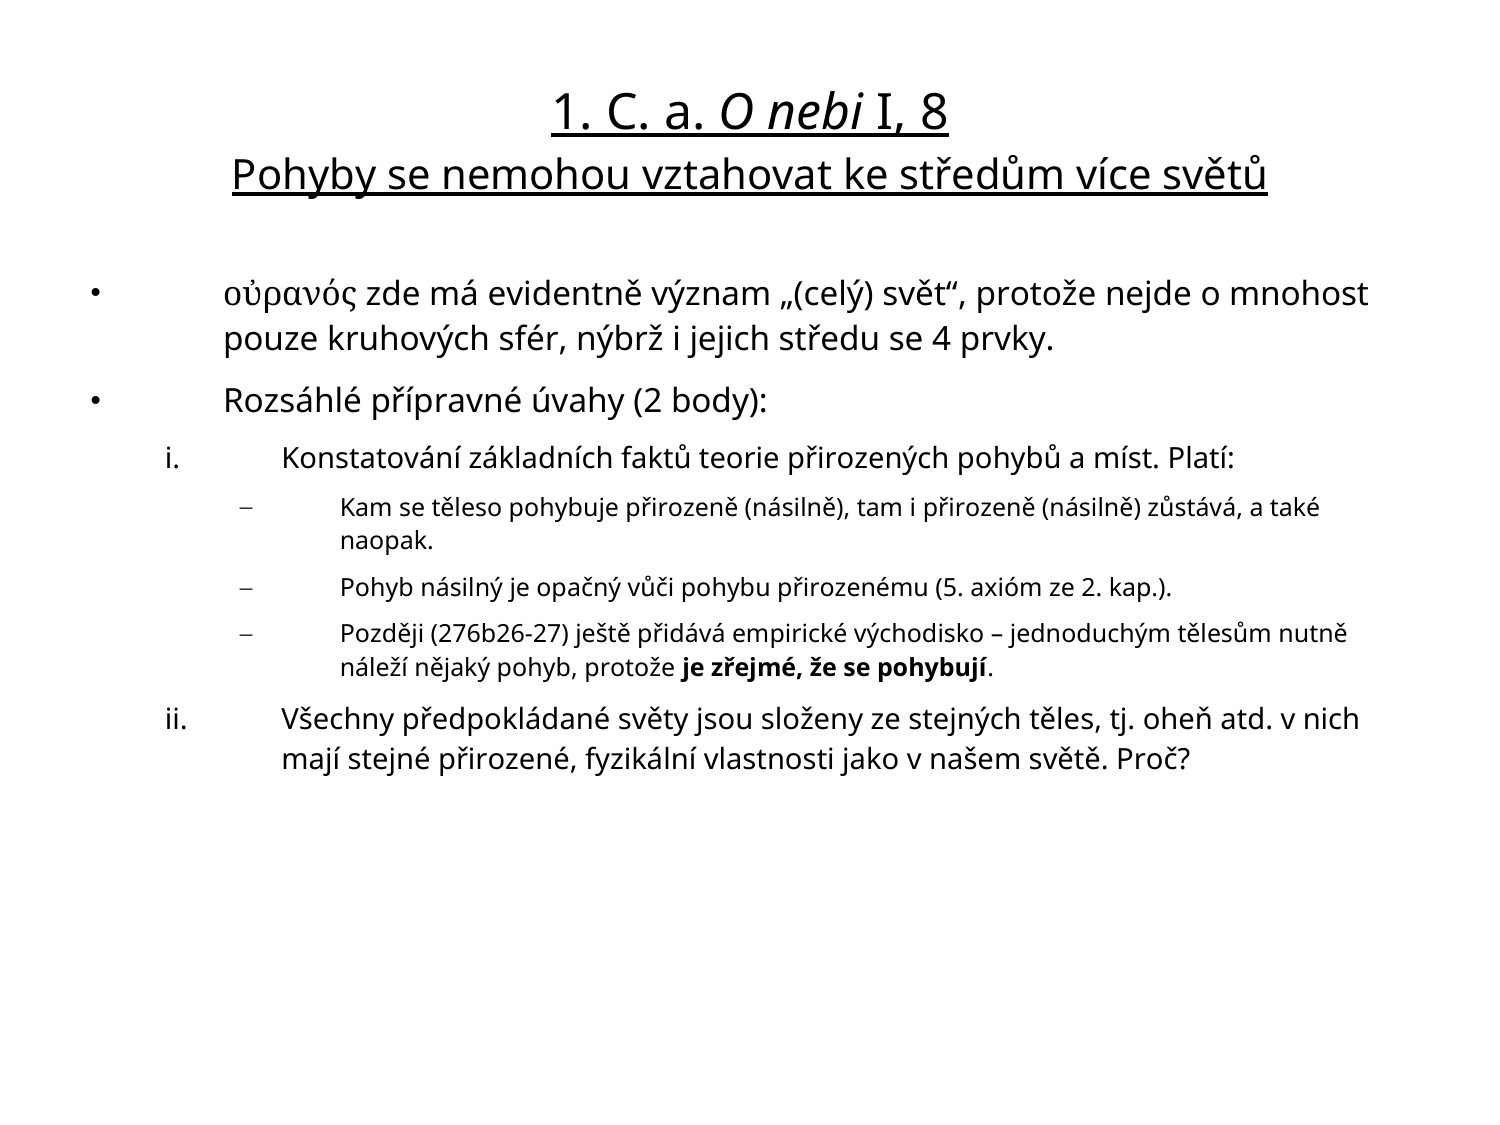

# 1. C. a. O nebi I, 8 Pohyby se nemohou vztahovat ke středům více světů
οὐρανός zde má evidentně význam „(celý) svět“, protože nejde o mnohost pouze kruhových sfér, nýbrž i jejich středu se 4 prvky.
Rozsáhlé přípravné úvahy (2 body):
Konstatování základních faktů teorie přirozených pohybů a míst. Platí:
Kam se těleso pohybuje přirozeně (násilně), tam i přirozeně (násilně) zůstává, a také naopak.
Pohyb násilný je opačný vůči pohybu přirozenému (5. axióm ze 2. kap.).
Později (276b26-27) ještě přidává empirické východisko – jednoduchým tělesům nutně náleží nějaký pohyb, protože je zřejmé, že se pohybují.
Všechny předpokládané světy jsou složeny ze stejných těles, tj. oheň atd. v nich mají stejné přirozené, fyzikální vlastnosti jako v našem světě. Proč?